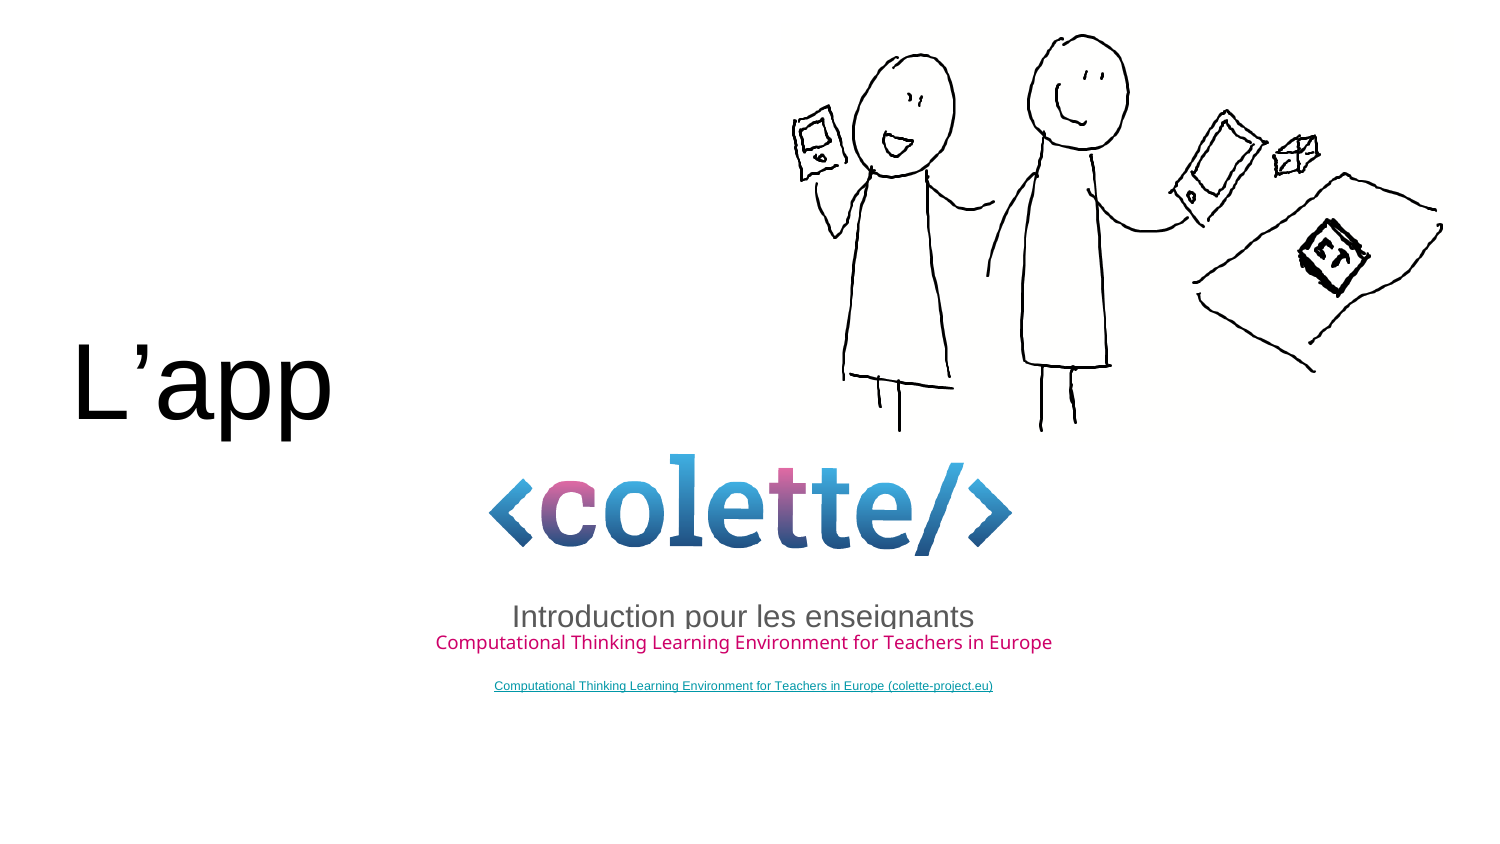

# L’app <colette/>
Introduction pour les enseignants
Computational Thinking Learning Environment for Teachers in Europe
Computational Thinking Learning Environment for Teachers in Europe (colette-project.eu)